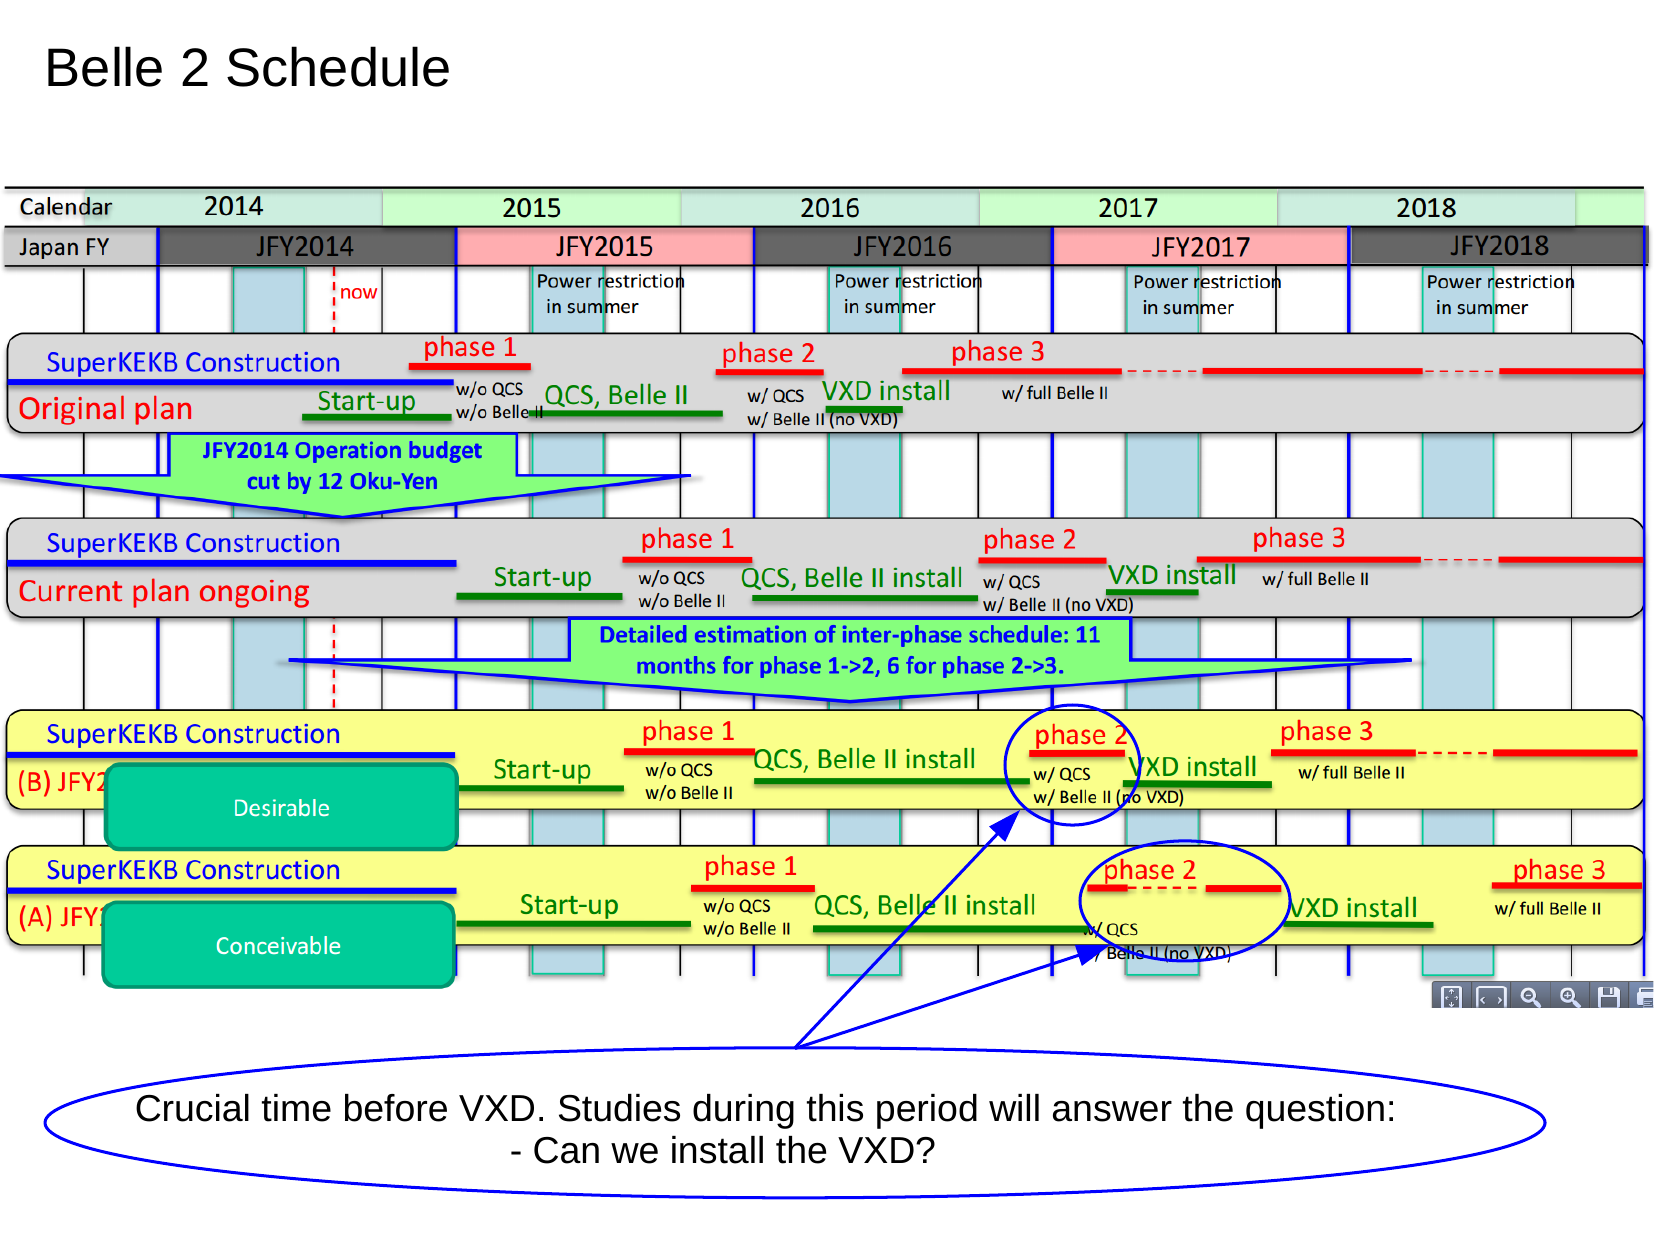

Belle 2 Schedule
Crucial time before VXD. Studies during this period will answer the question:
					- Can we install the VXD?